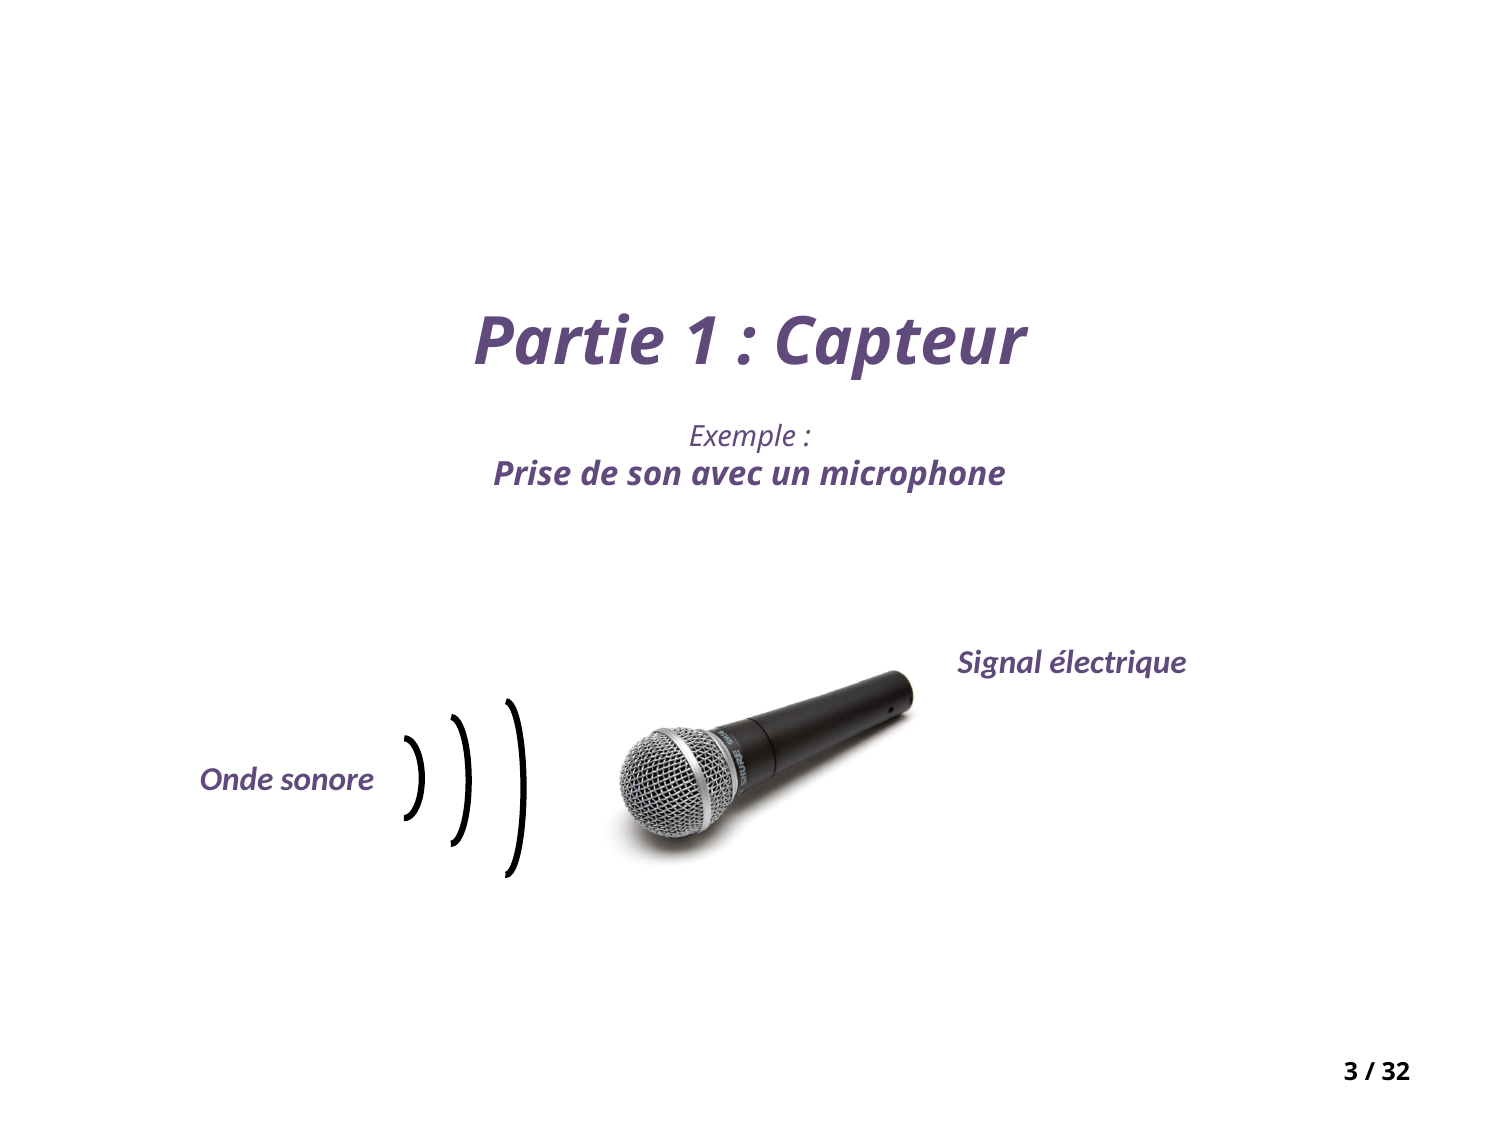

# Partie 1 : Capteur Exemple : Prise de son avec un microphone
Signal électrique
Onde sonore
3 / 32